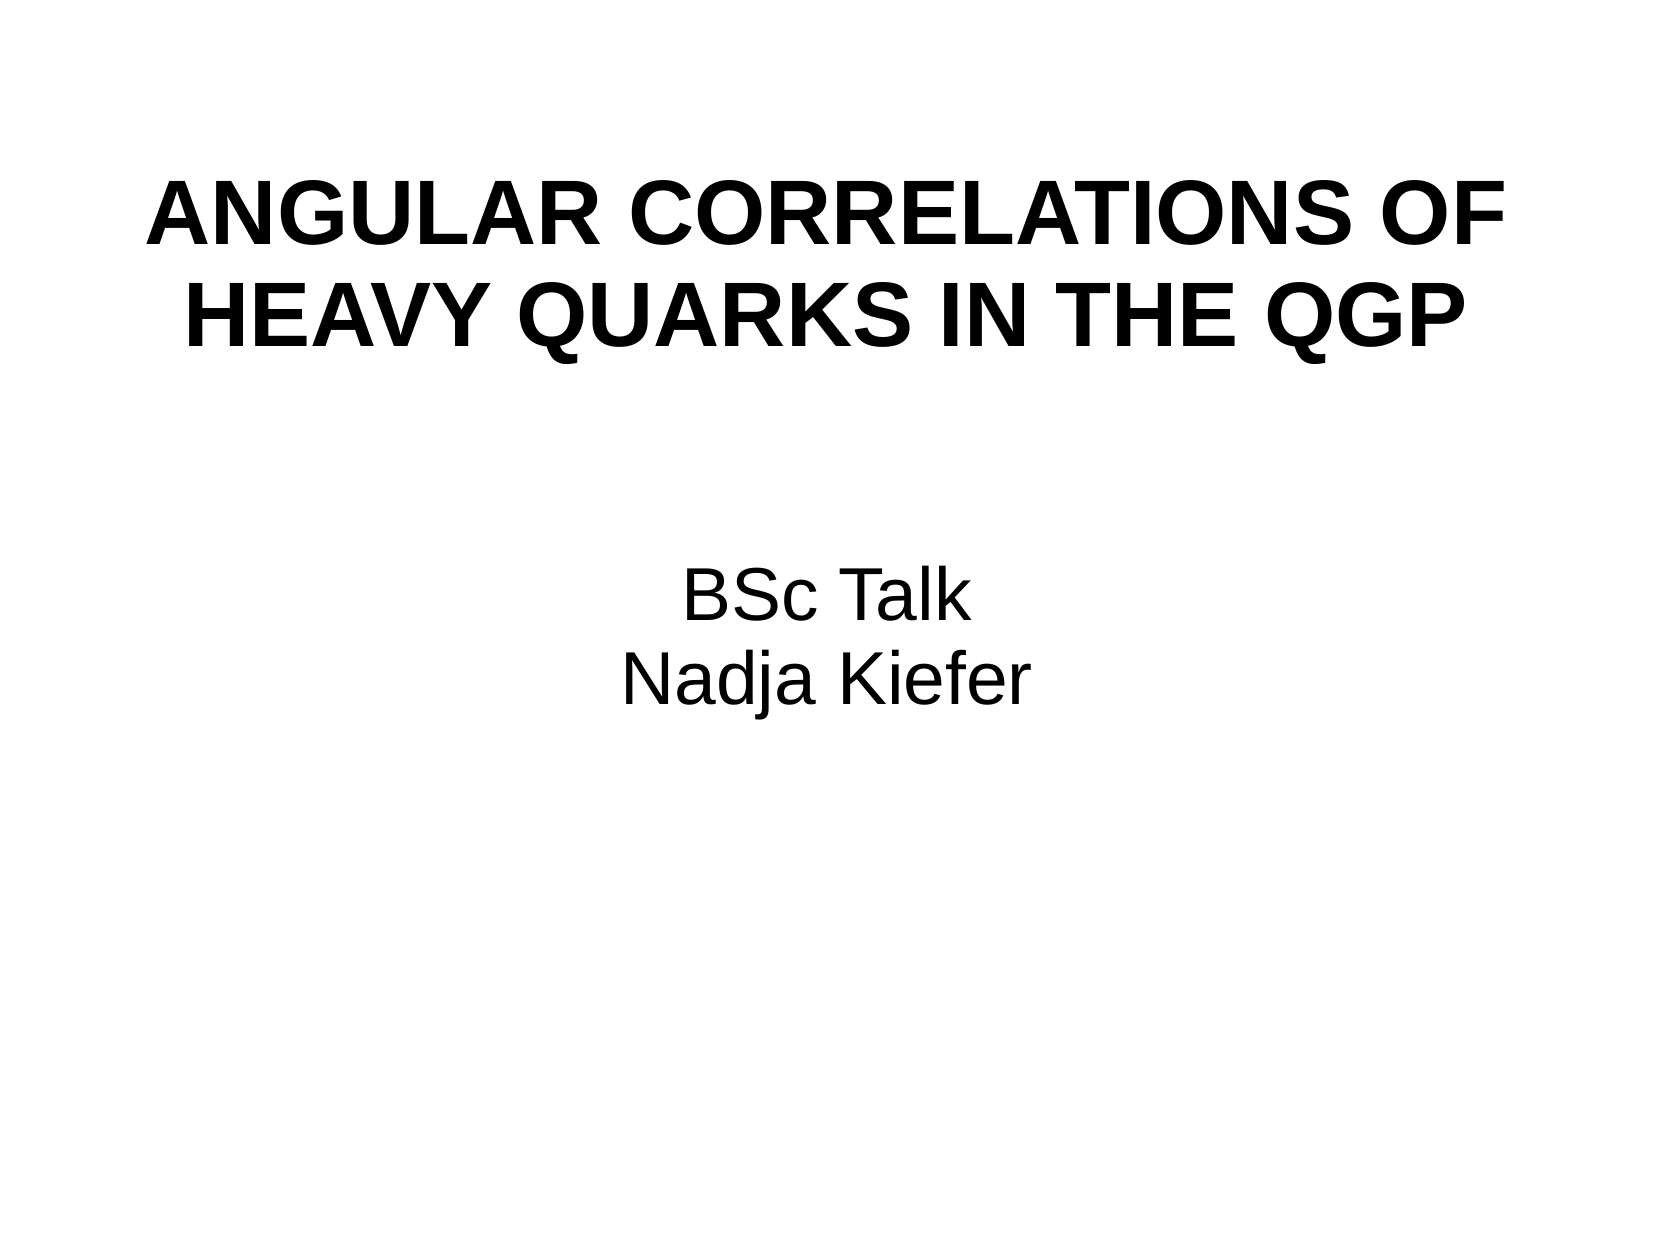

# ANGULAR CORRELATIONS OF HEAVY QUARKS IN THE QGP
BSc Talk
Nadja Kiefer